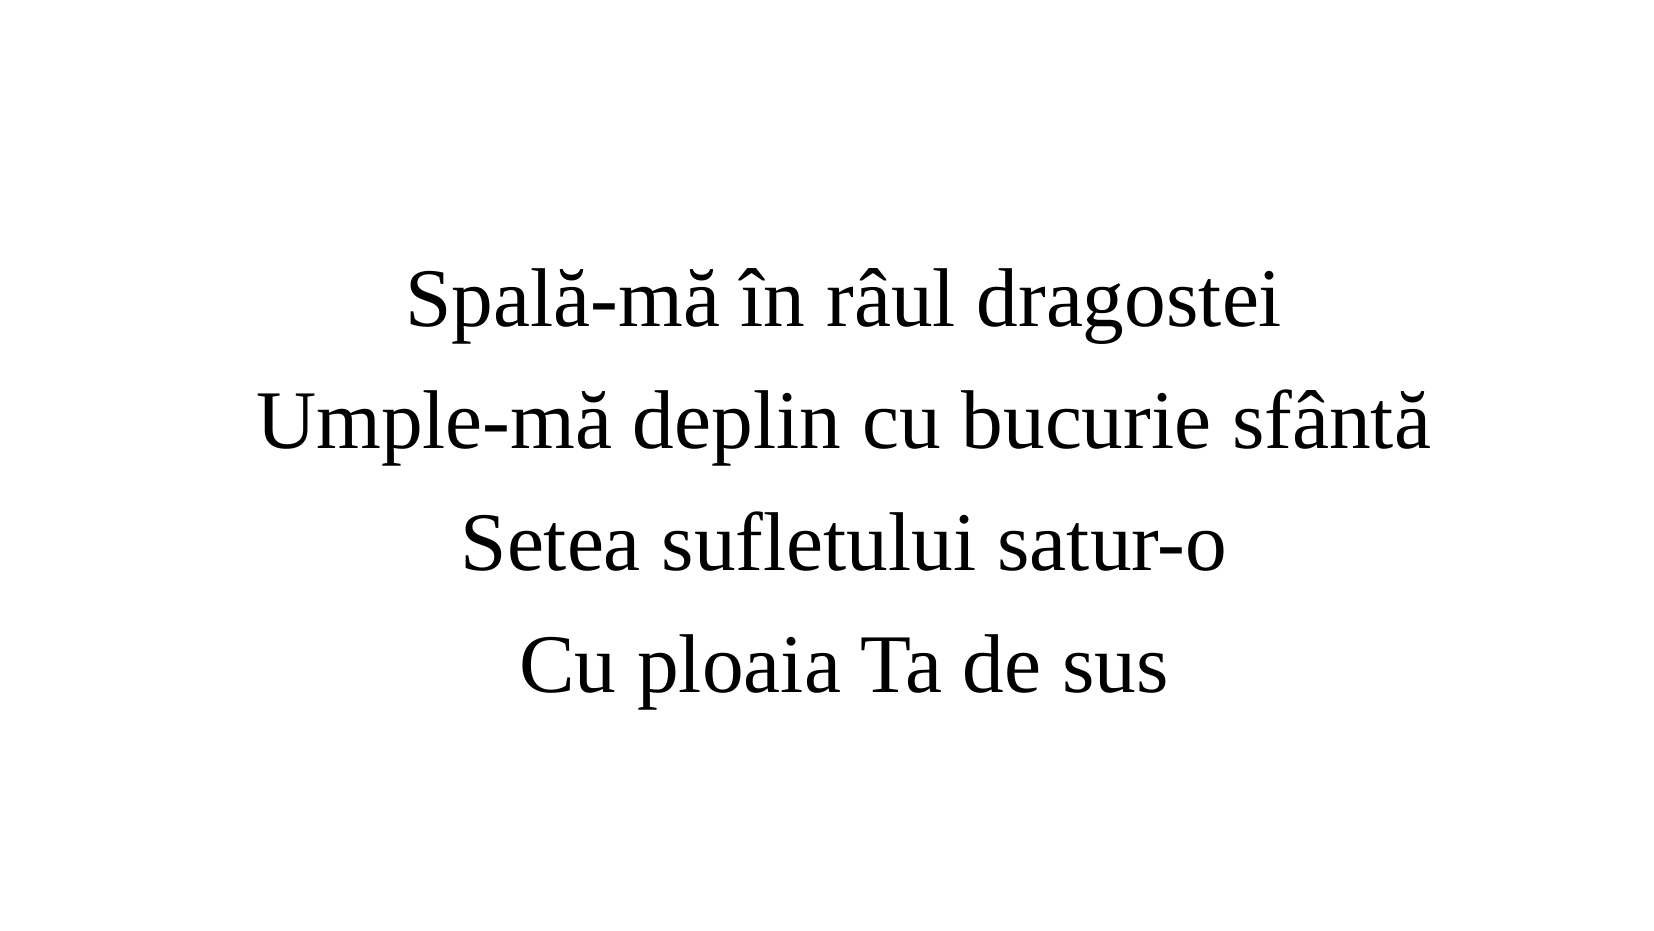

# Spală-mă în râul dragostei
Umple-mă deplin cu bucurie sfântă
Setea sufletului satur-o
Cu ploaia Ta de sus